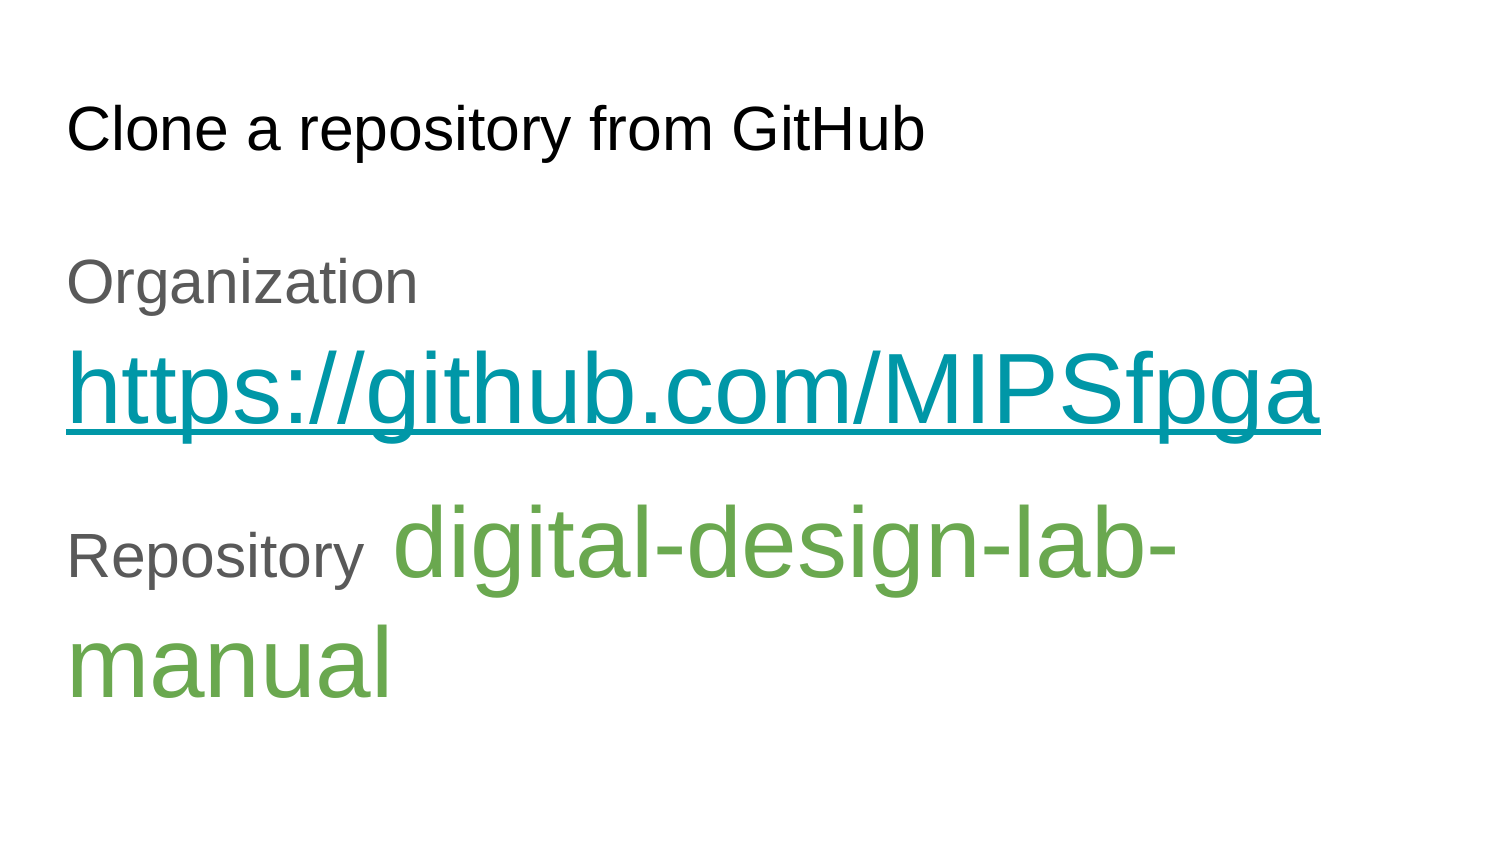

# Clone a repository from GitHub
Organization https://github.com/MIPSfpga
Repository digital-design-lab-manual